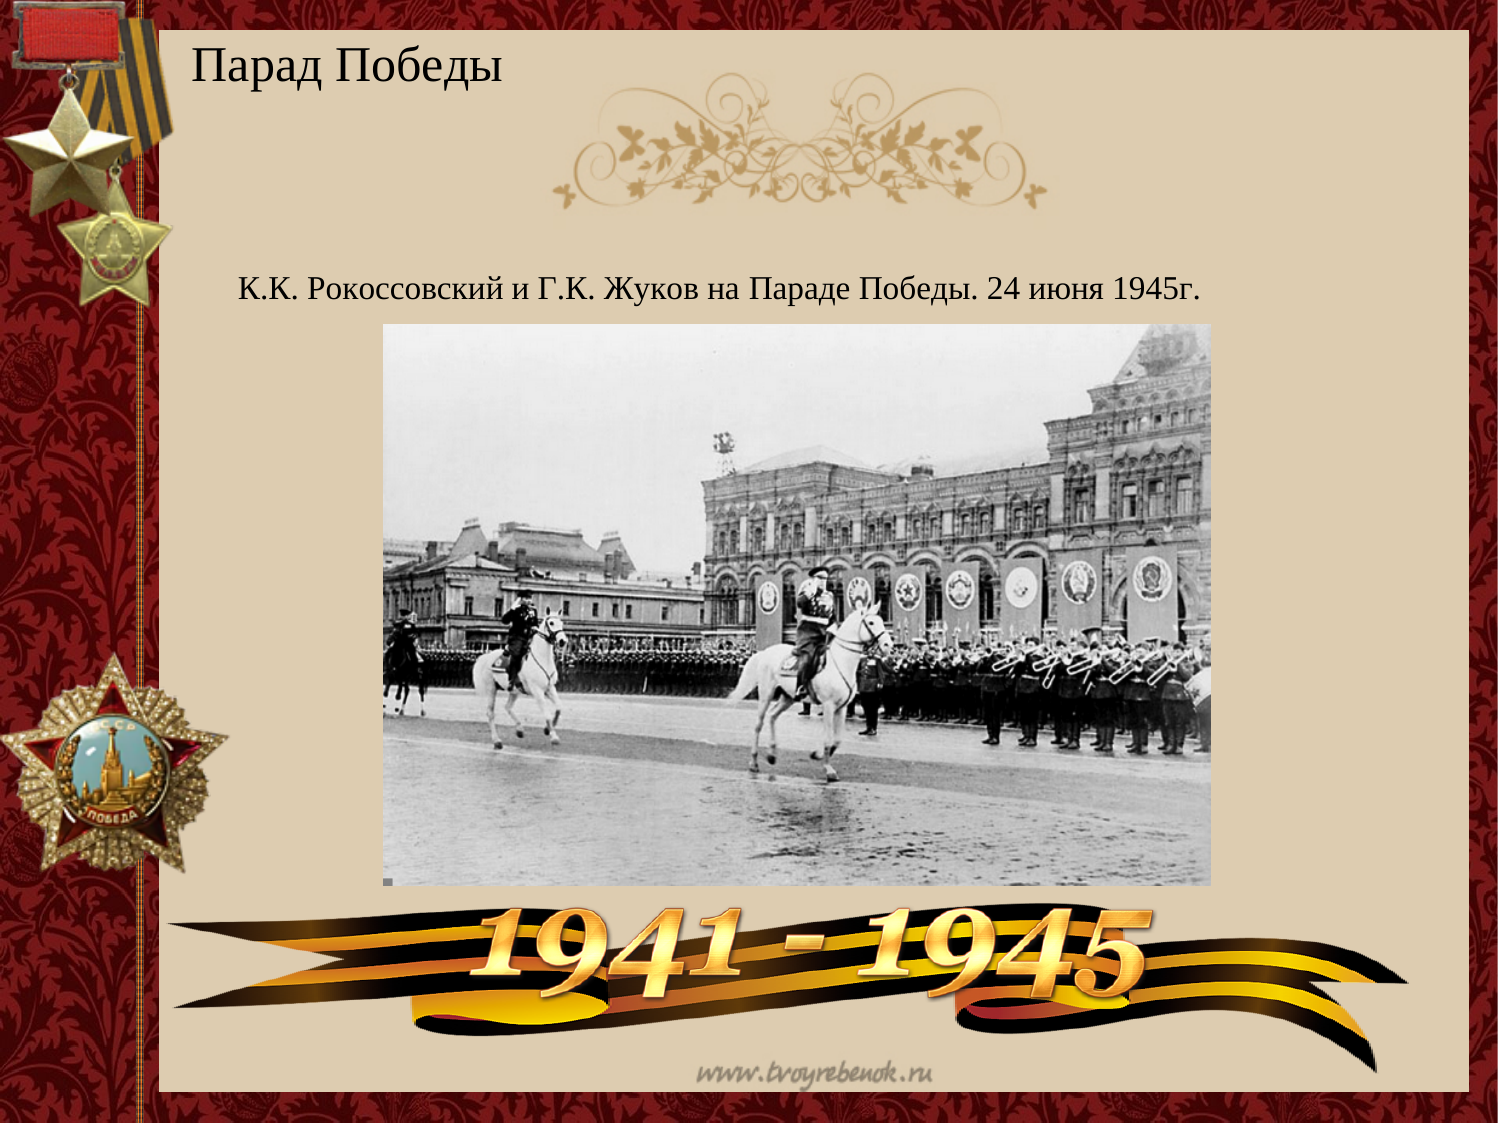

# Парад Победы
К.К. Рокоссовский и Г.К. Жуков на Параде Победы. 24 июня 1945г.